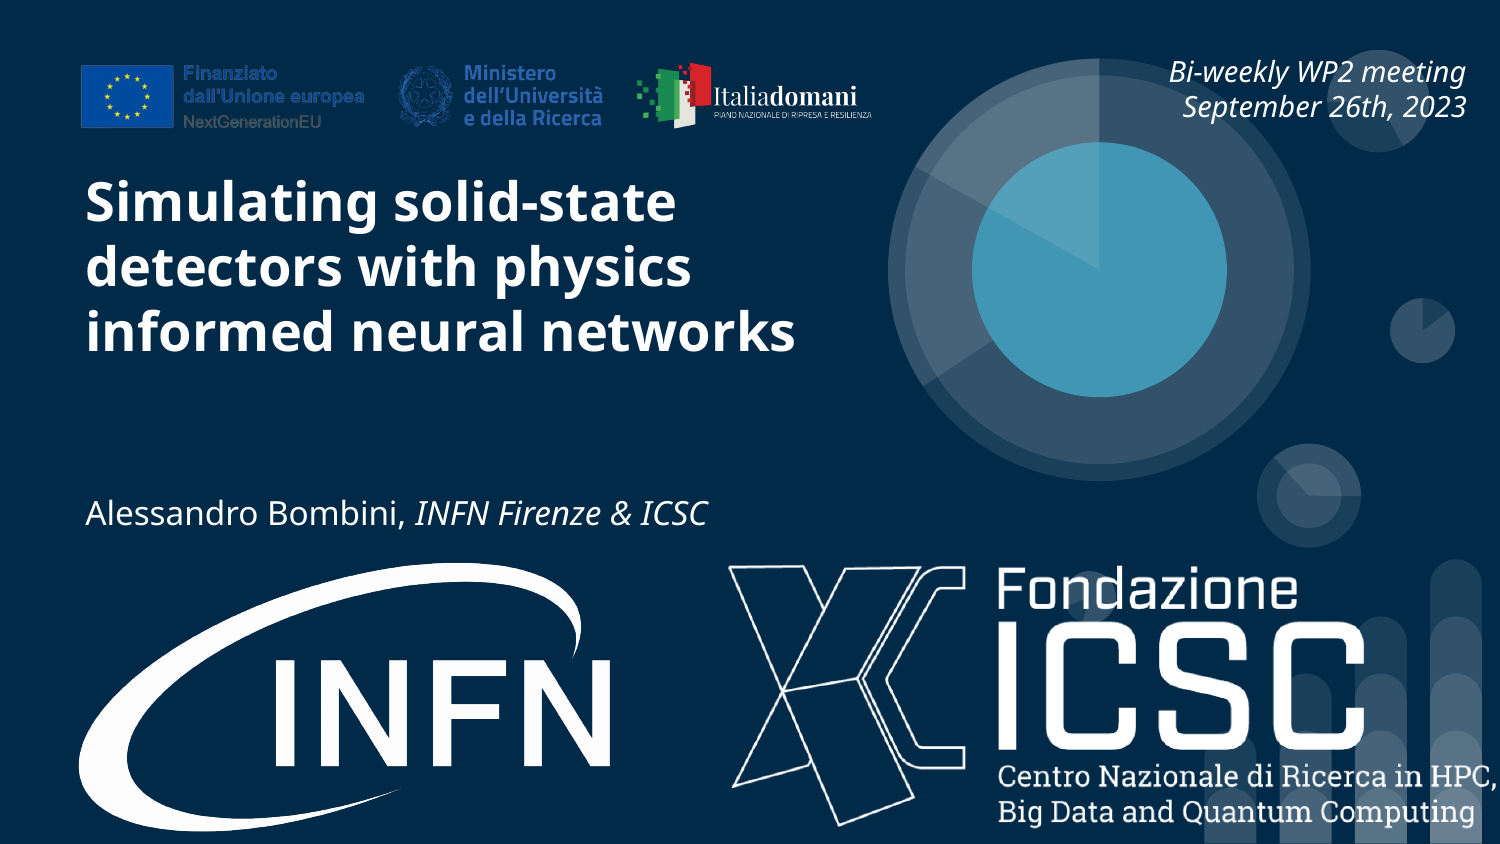

Bi-weekly WP2 meeting
September 26th, 2023
# Simulating solid-state detectors with physics informed neural networks
Alessandro Bombini, INFN Firenze & ICSC